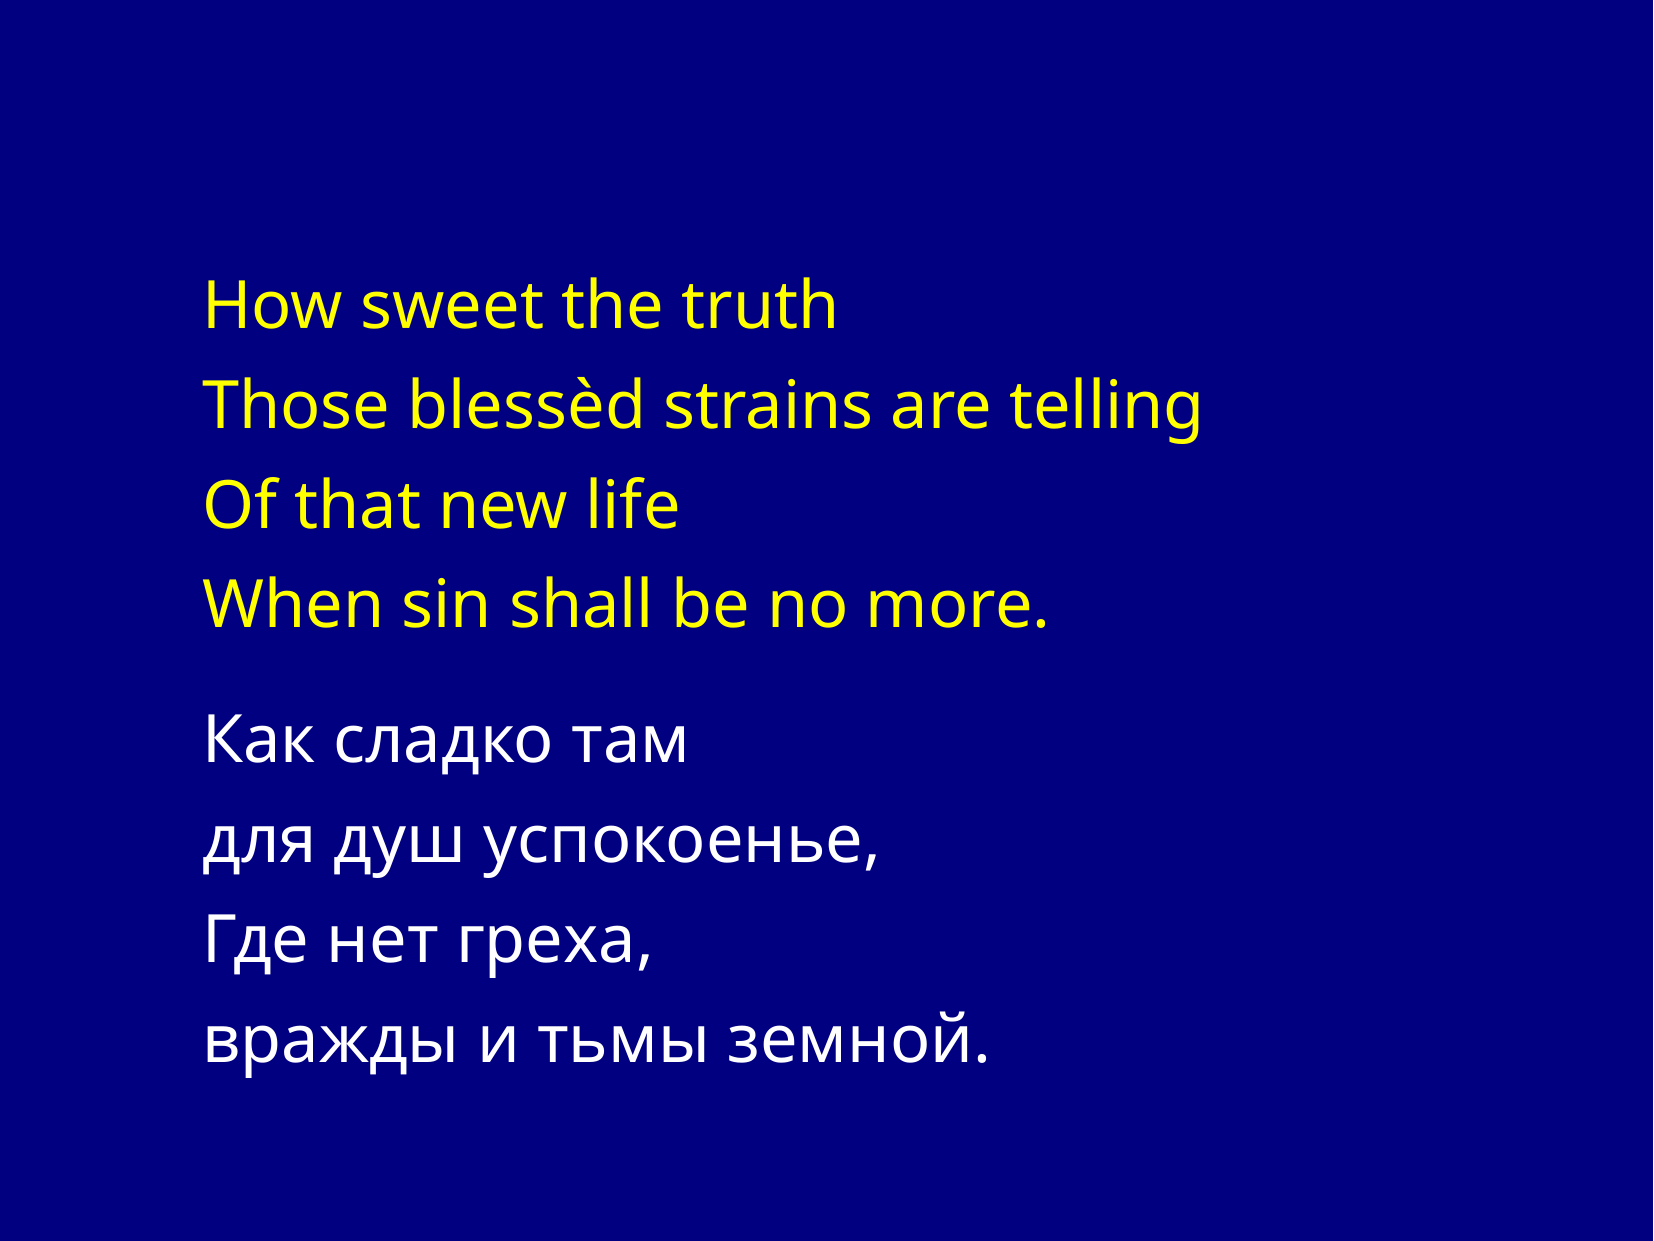

How sweet the truth
	Those blessèd strains are telling
	Of that new life
	When sin shall be no more.
	Как сладко там
	для душ успокоенье,
	Где нет греха,
	вражды и тьмы земной.